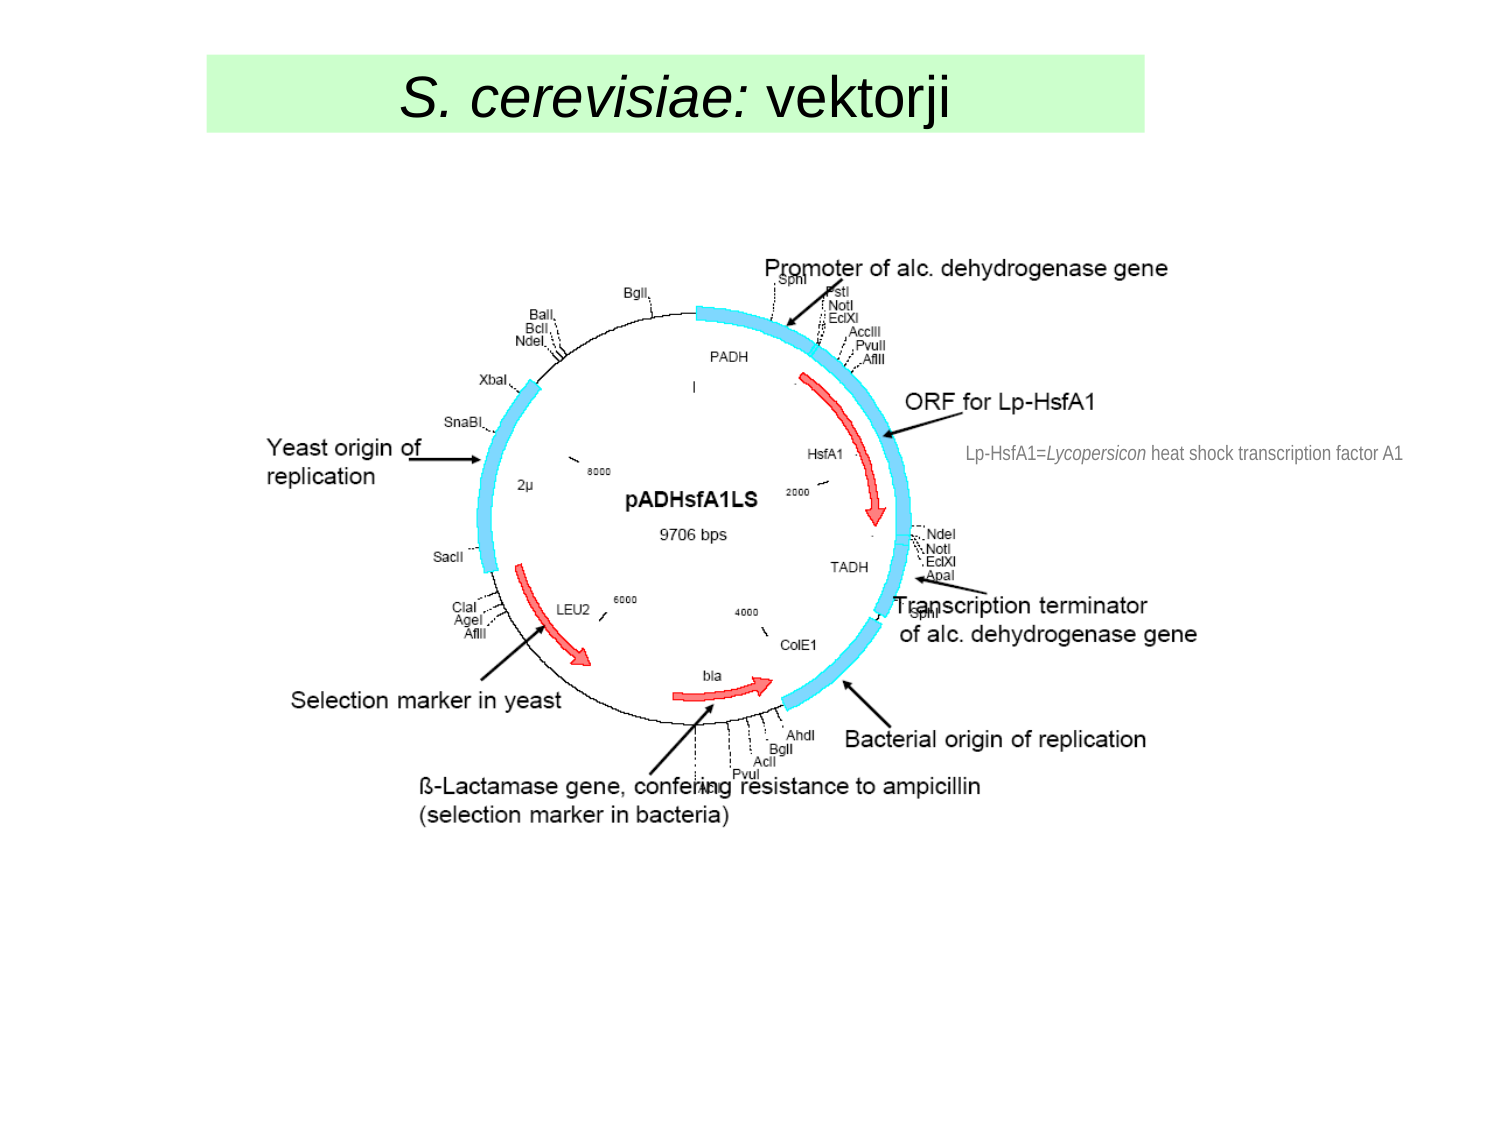

# S. cerevisiae: vektorji
Lp-HsfA1=Lycopersicon heat shock transcription factor A1